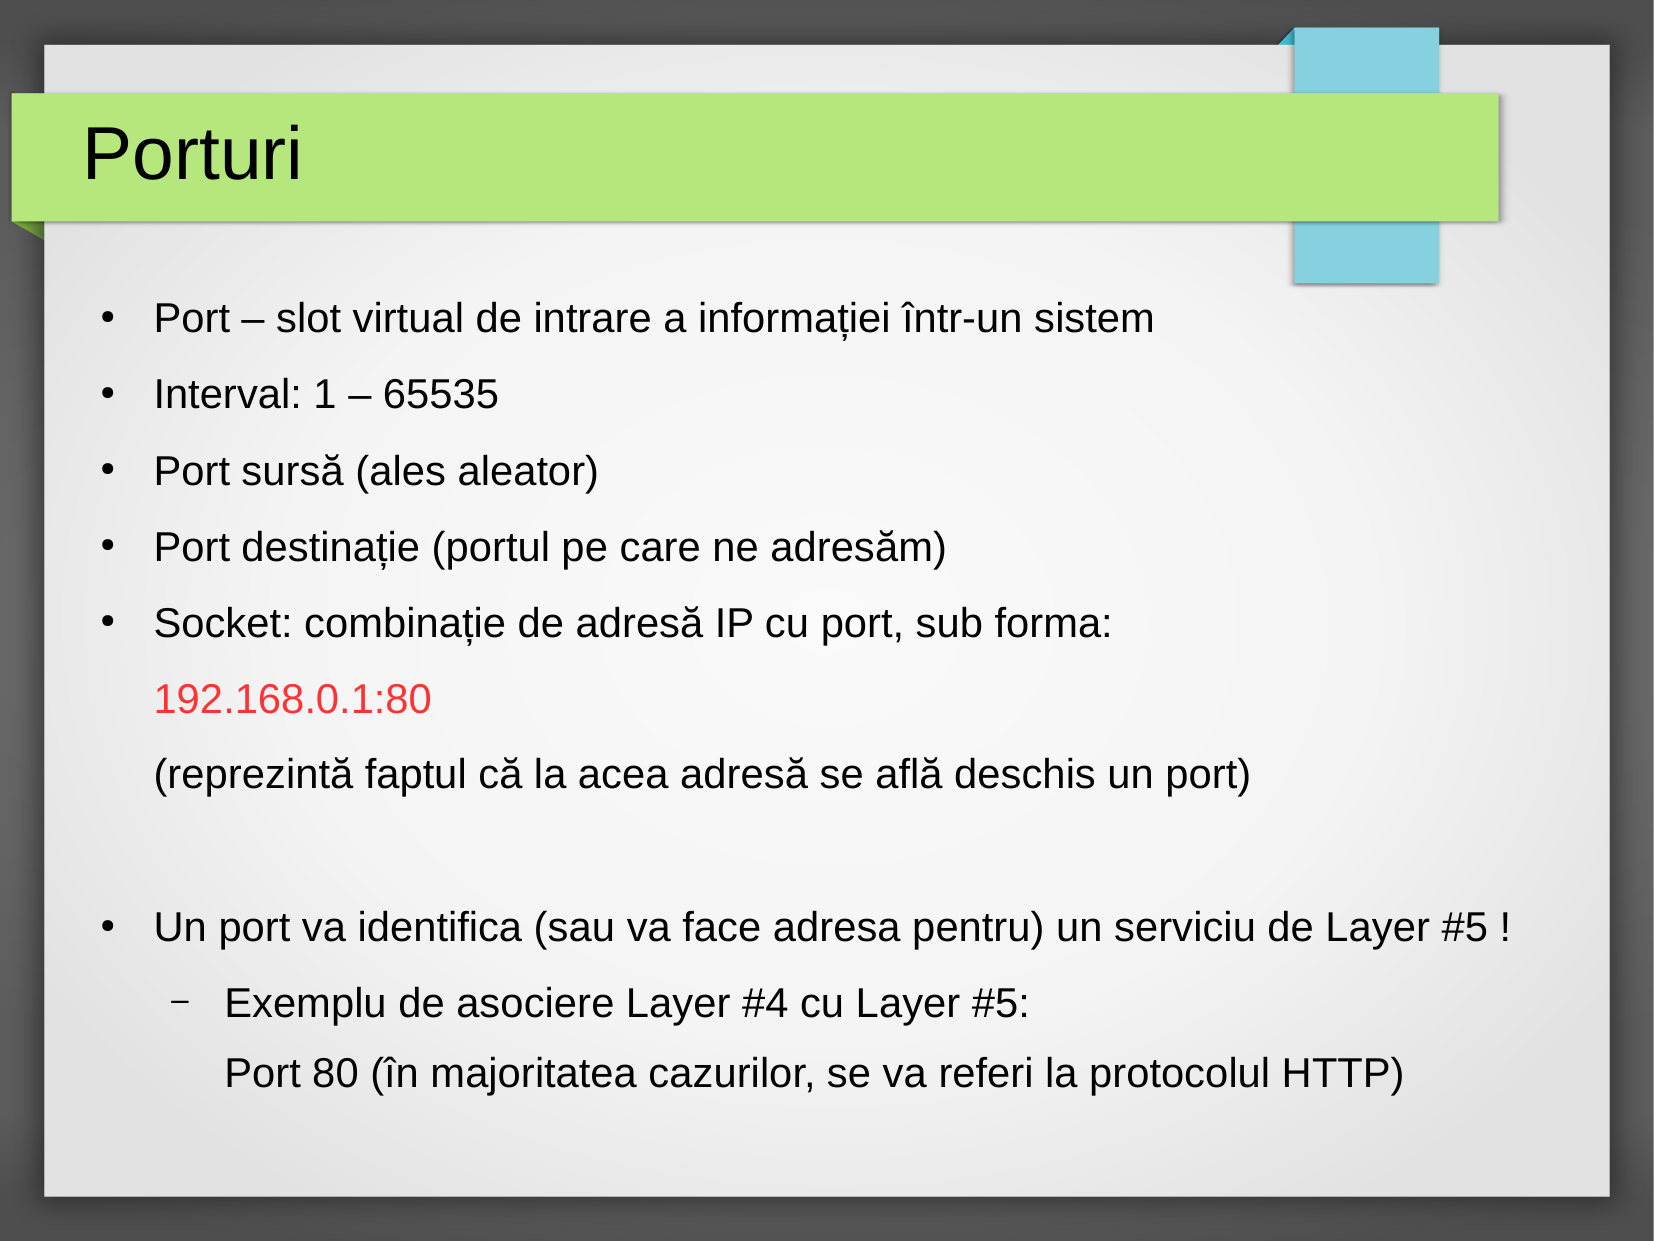

# Porturi
Port – slot virtual de intrare a informației într-un sistem
Interval: 1 – 65535
Port sursă (ales aleator)
Port destinație (portul pe care ne adresăm)
Socket: combinație de adresă IP cu port, sub forma:
192.168.0.1:80
(reprezintă faptul că la acea adresă se află deschis un port)
Un port va identifica (sau va face adresa pentru) un serviciu de Layer #5 !
Exemplu de asociere Layer #4 cu Layer #5:
Port 80 (în majoritatea cazurilor, se va referi la protocolul HTTP)